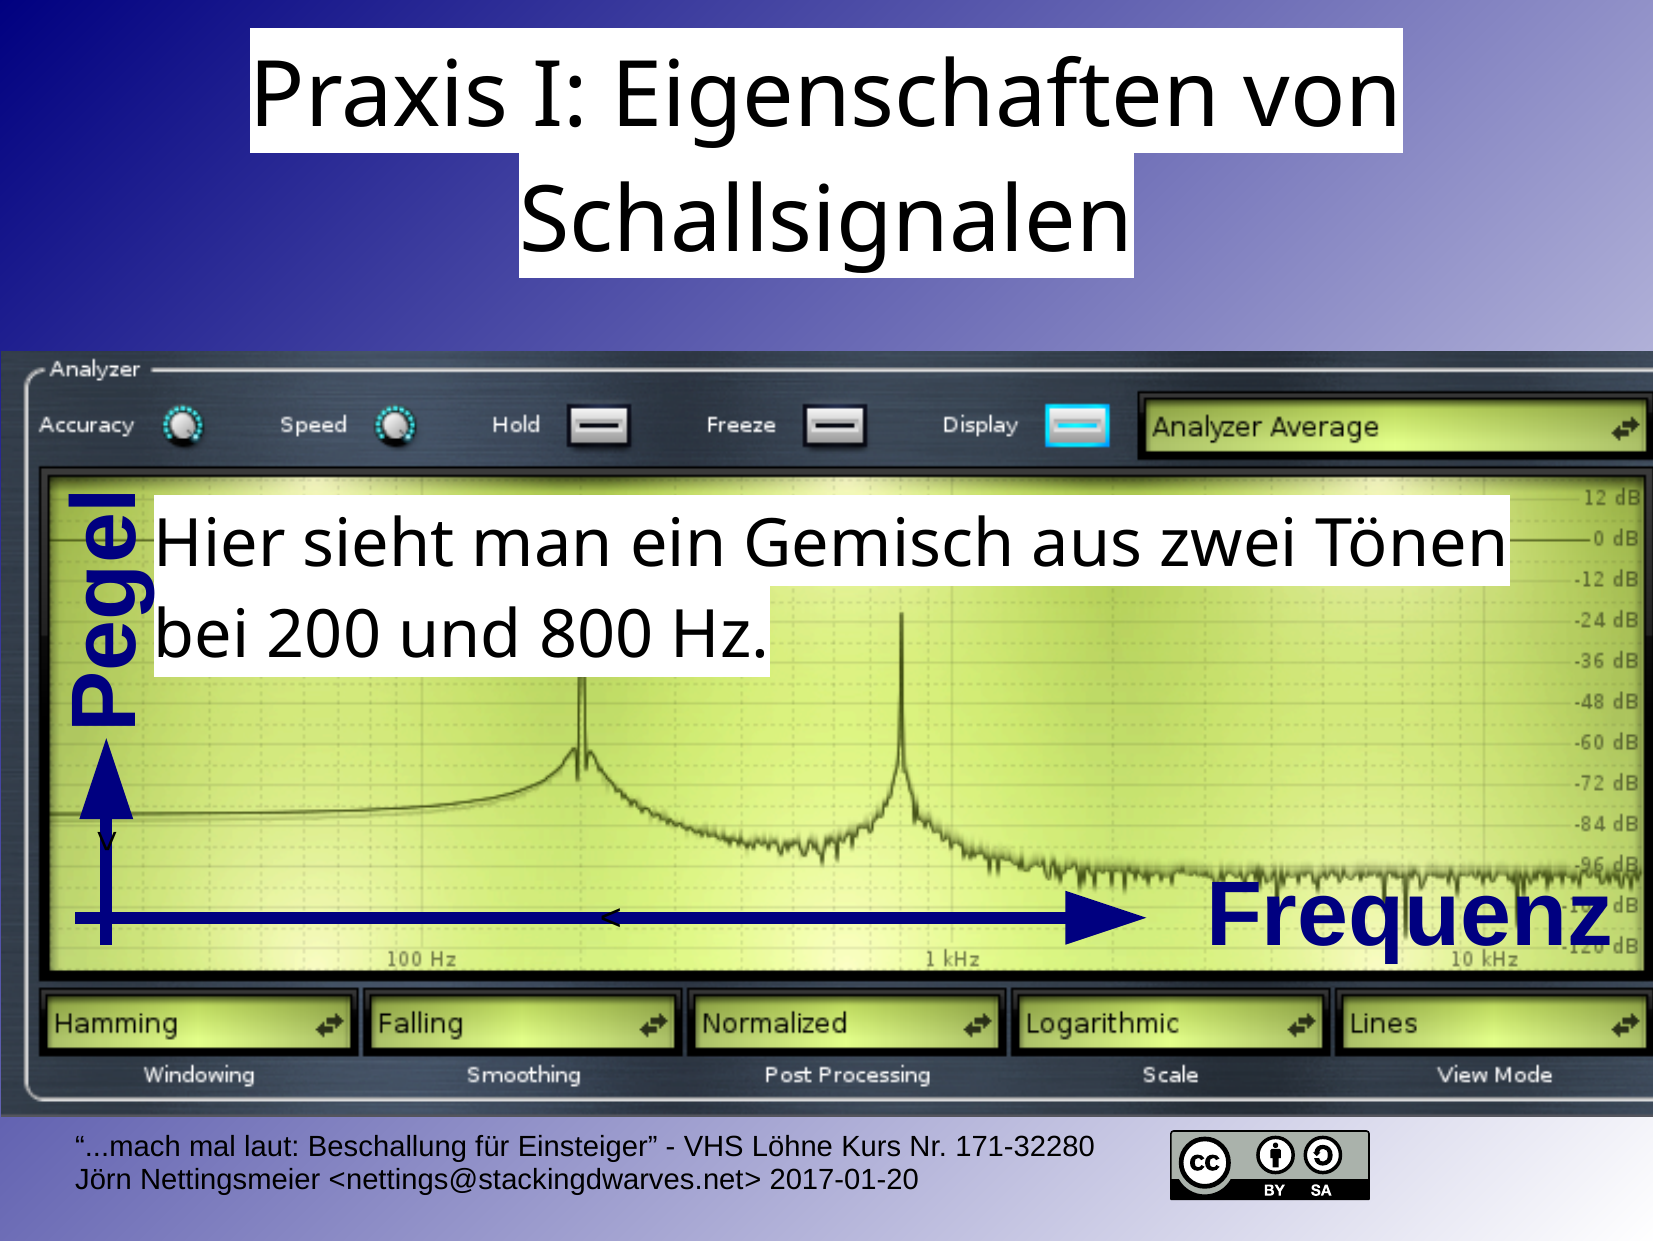

# Praxis I: Eigenschaften von Schallsignalen
Hier sieht man ein Gemisch aus zwei Tönen bei 200 und 800 Hz.
Pegel
<
Frequenz
<